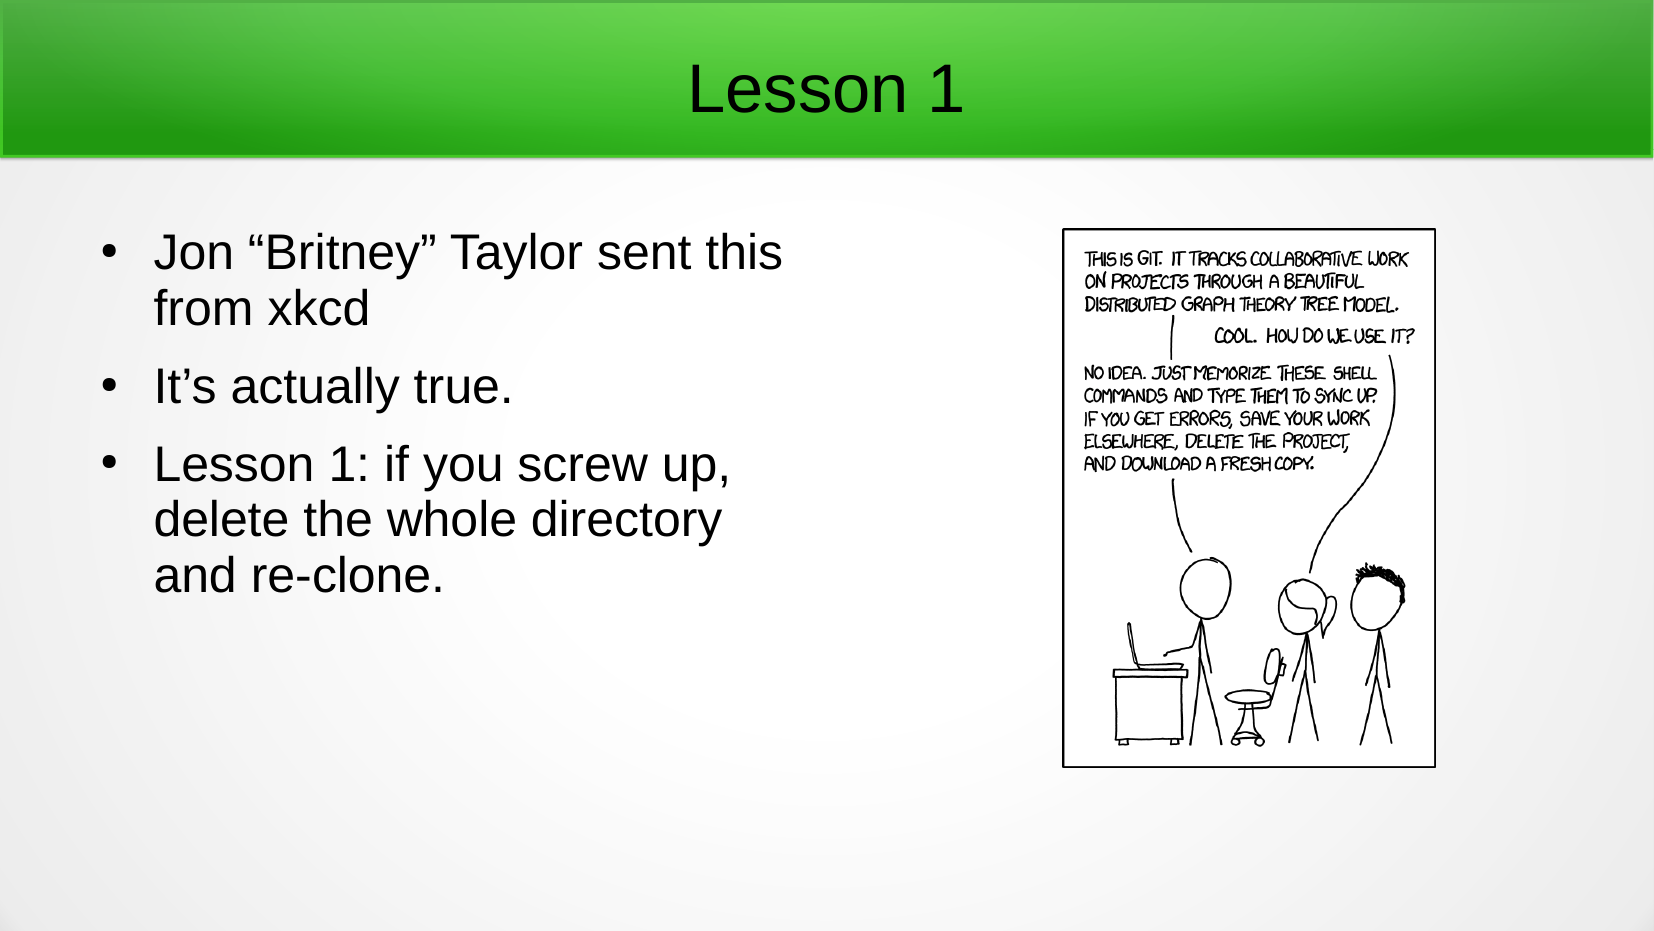

# Lesson 1
Jon “Britney” Taylor sent this from xkcd
It’s actually true.
Lesson 1: if you screw up, delete the whole directory and re-clone.